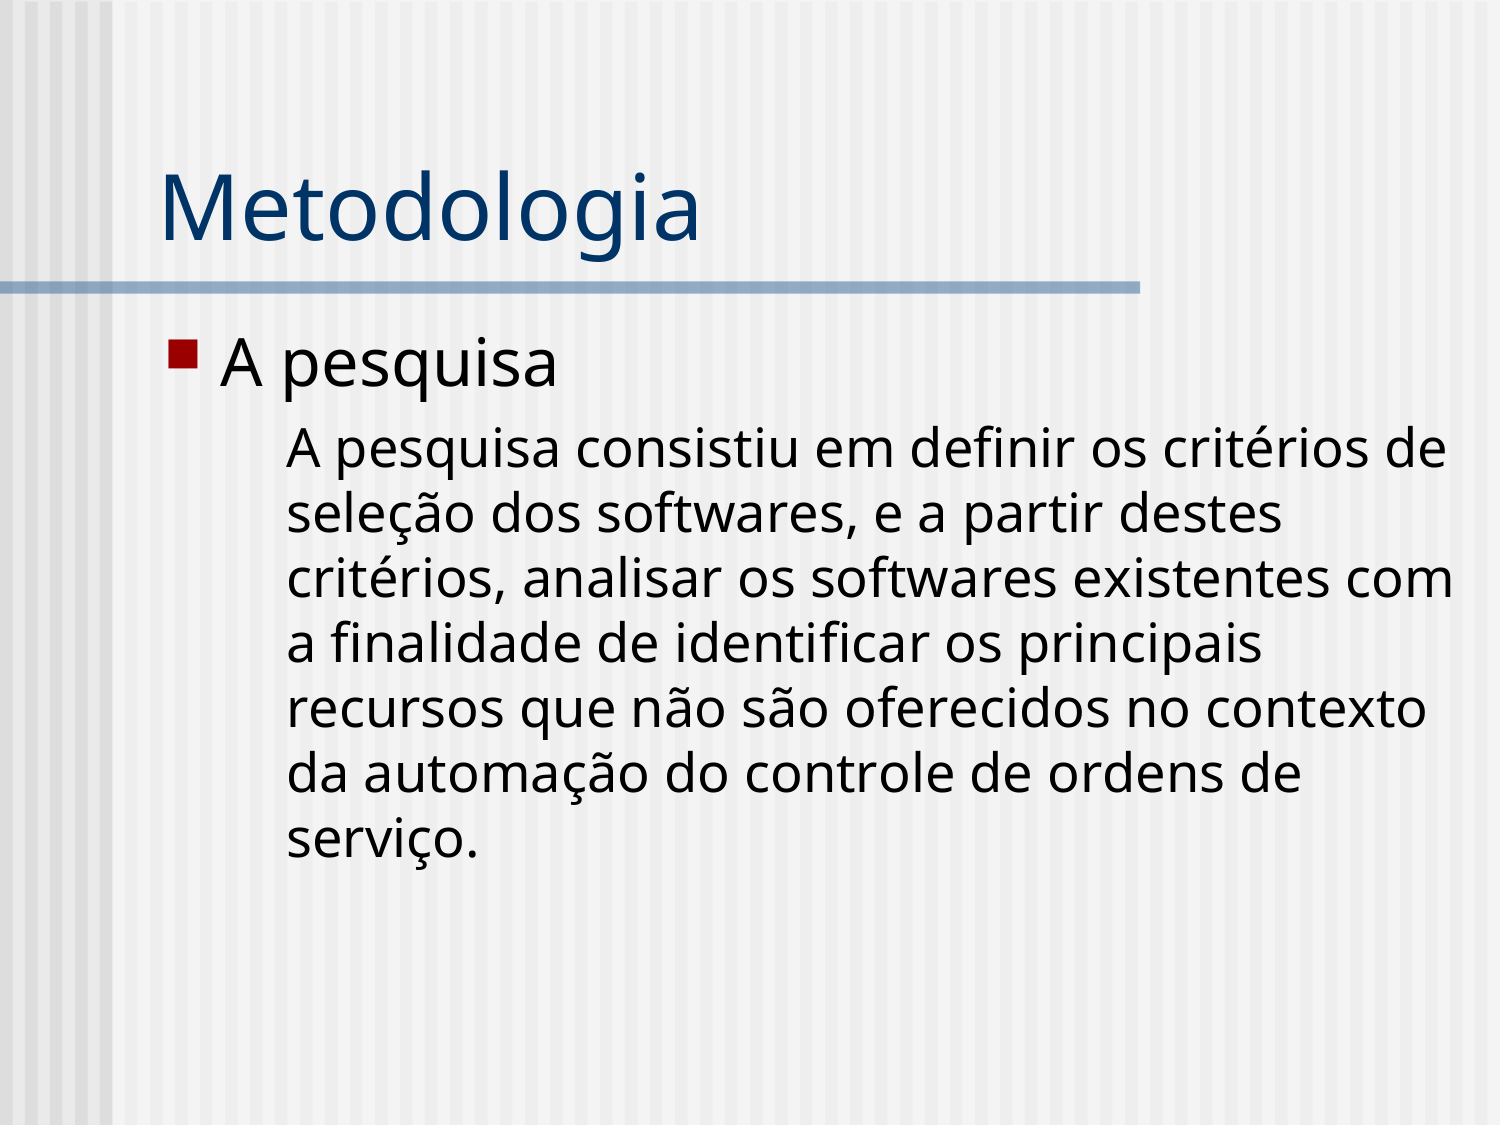

# Metodologia
A pesquisa
A pesquisa consistiu em definir os critérios de seleção dos softwares, e a partir destes critérios, analisar os softwares existentes com a finalidade de identificar os principais recursos que não são oferecidos no contexto da automação do controle de ordens de serviço.